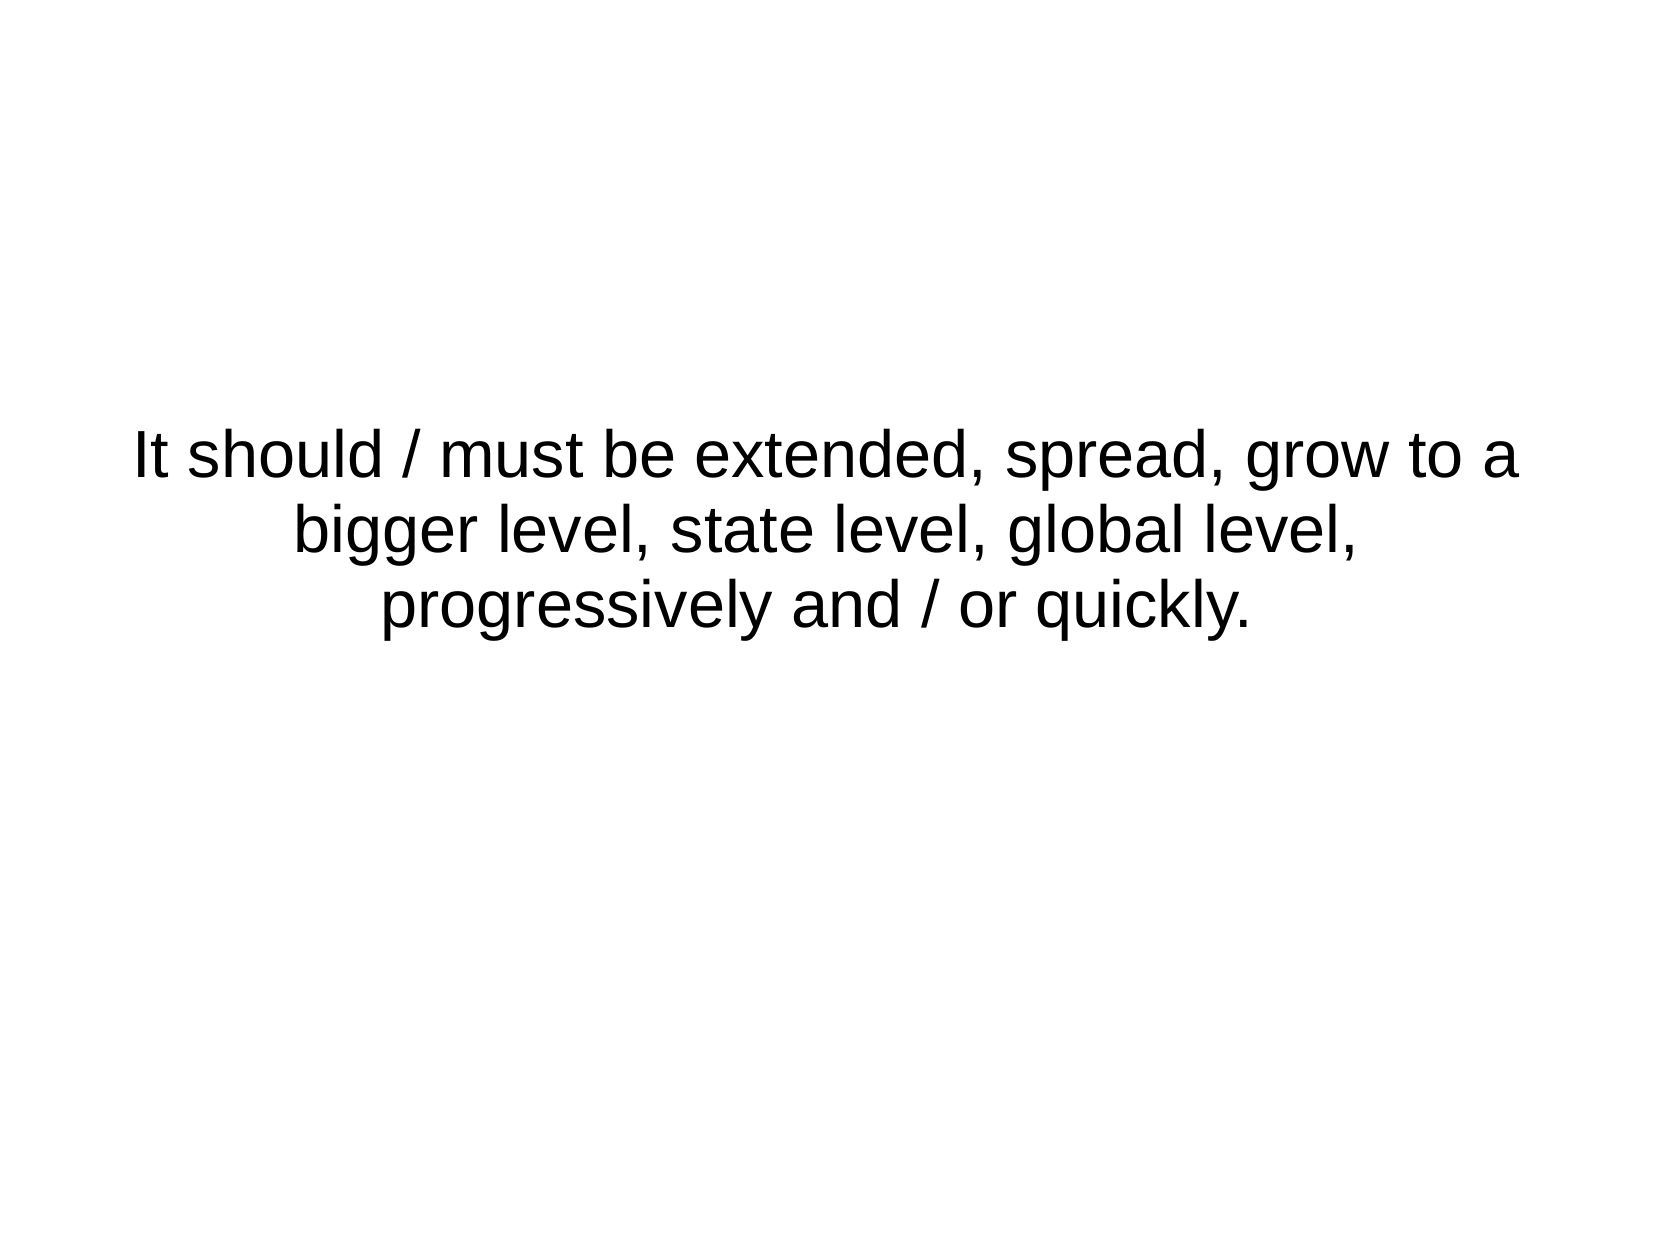

# It should / must be extended, spread, grow to a bigger level, state level, global level,
progressively and / or quickly.